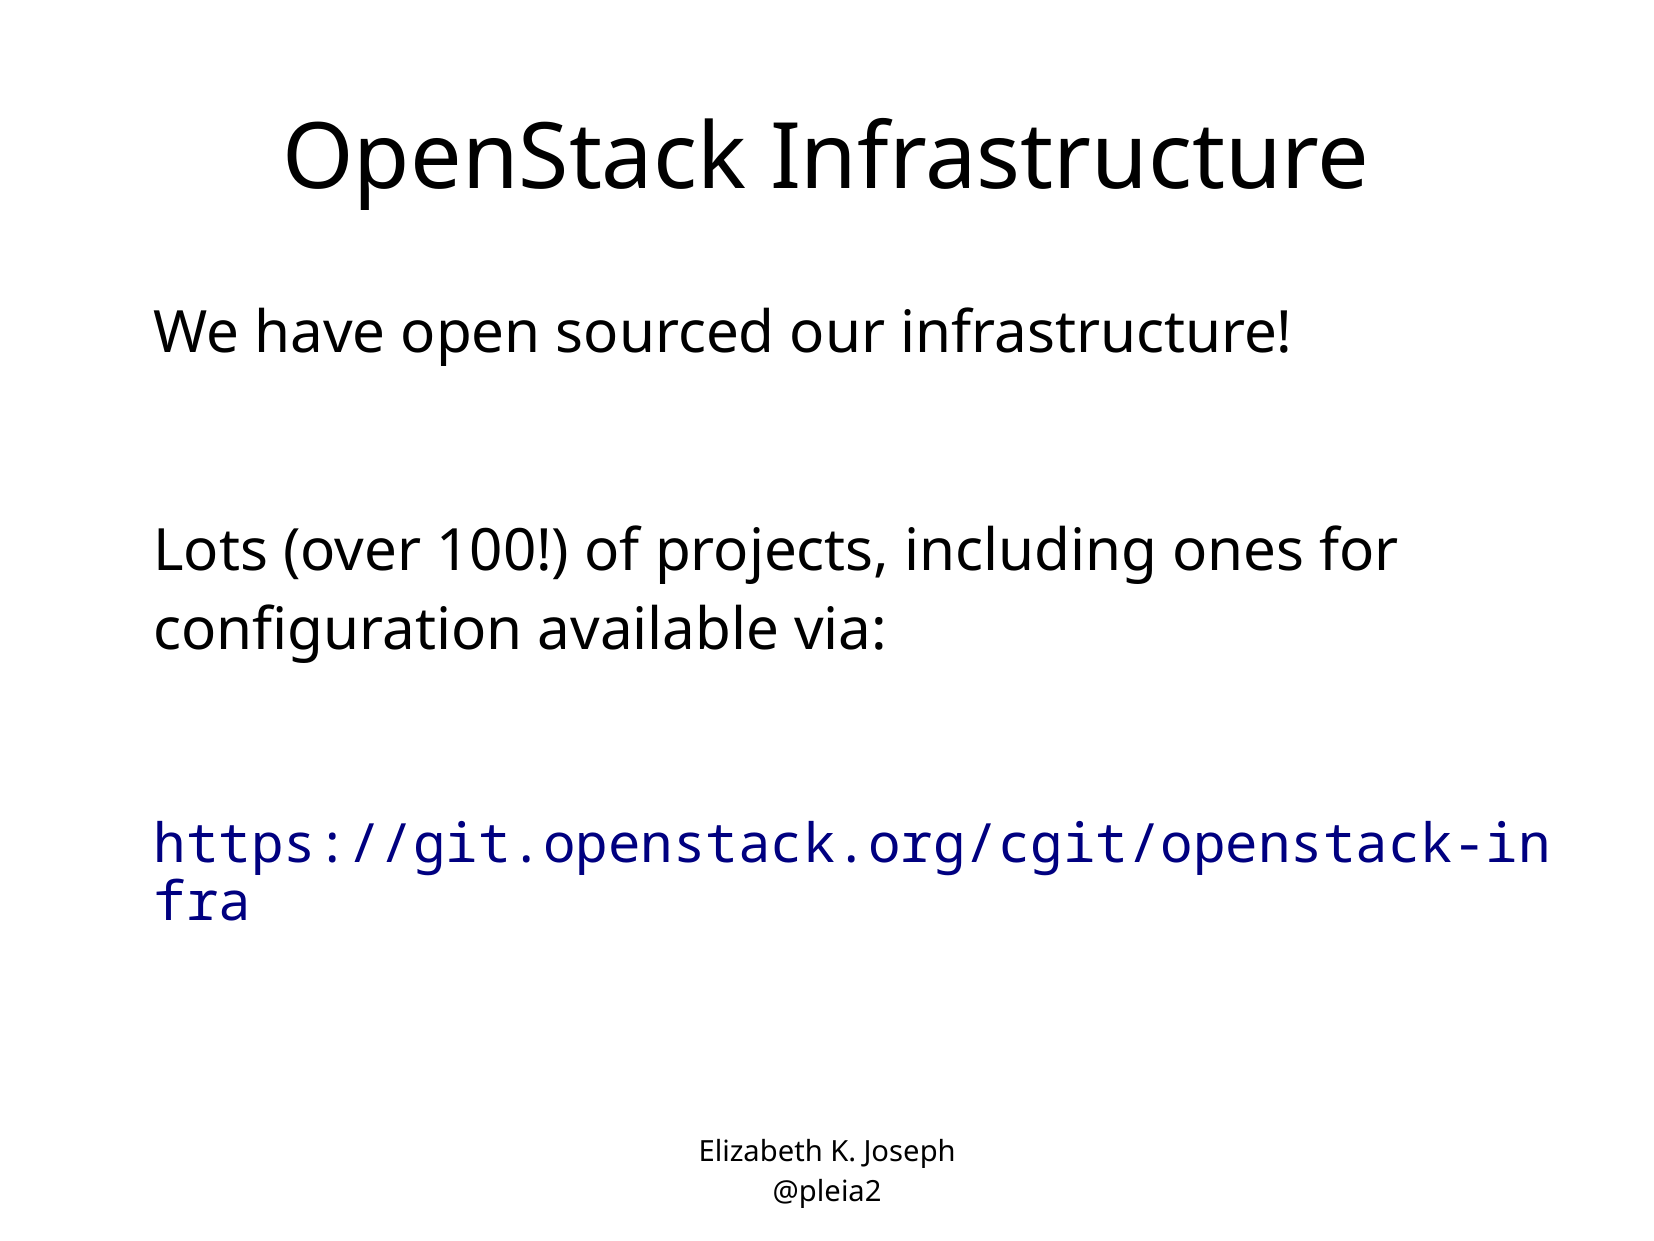

# OpenStack Infrastructure
We have open sourced our infrastructure!
Lots (over 100!) of projects, including ones for configuration available via:
https://git.openstack.org/cgit/openstack-infra